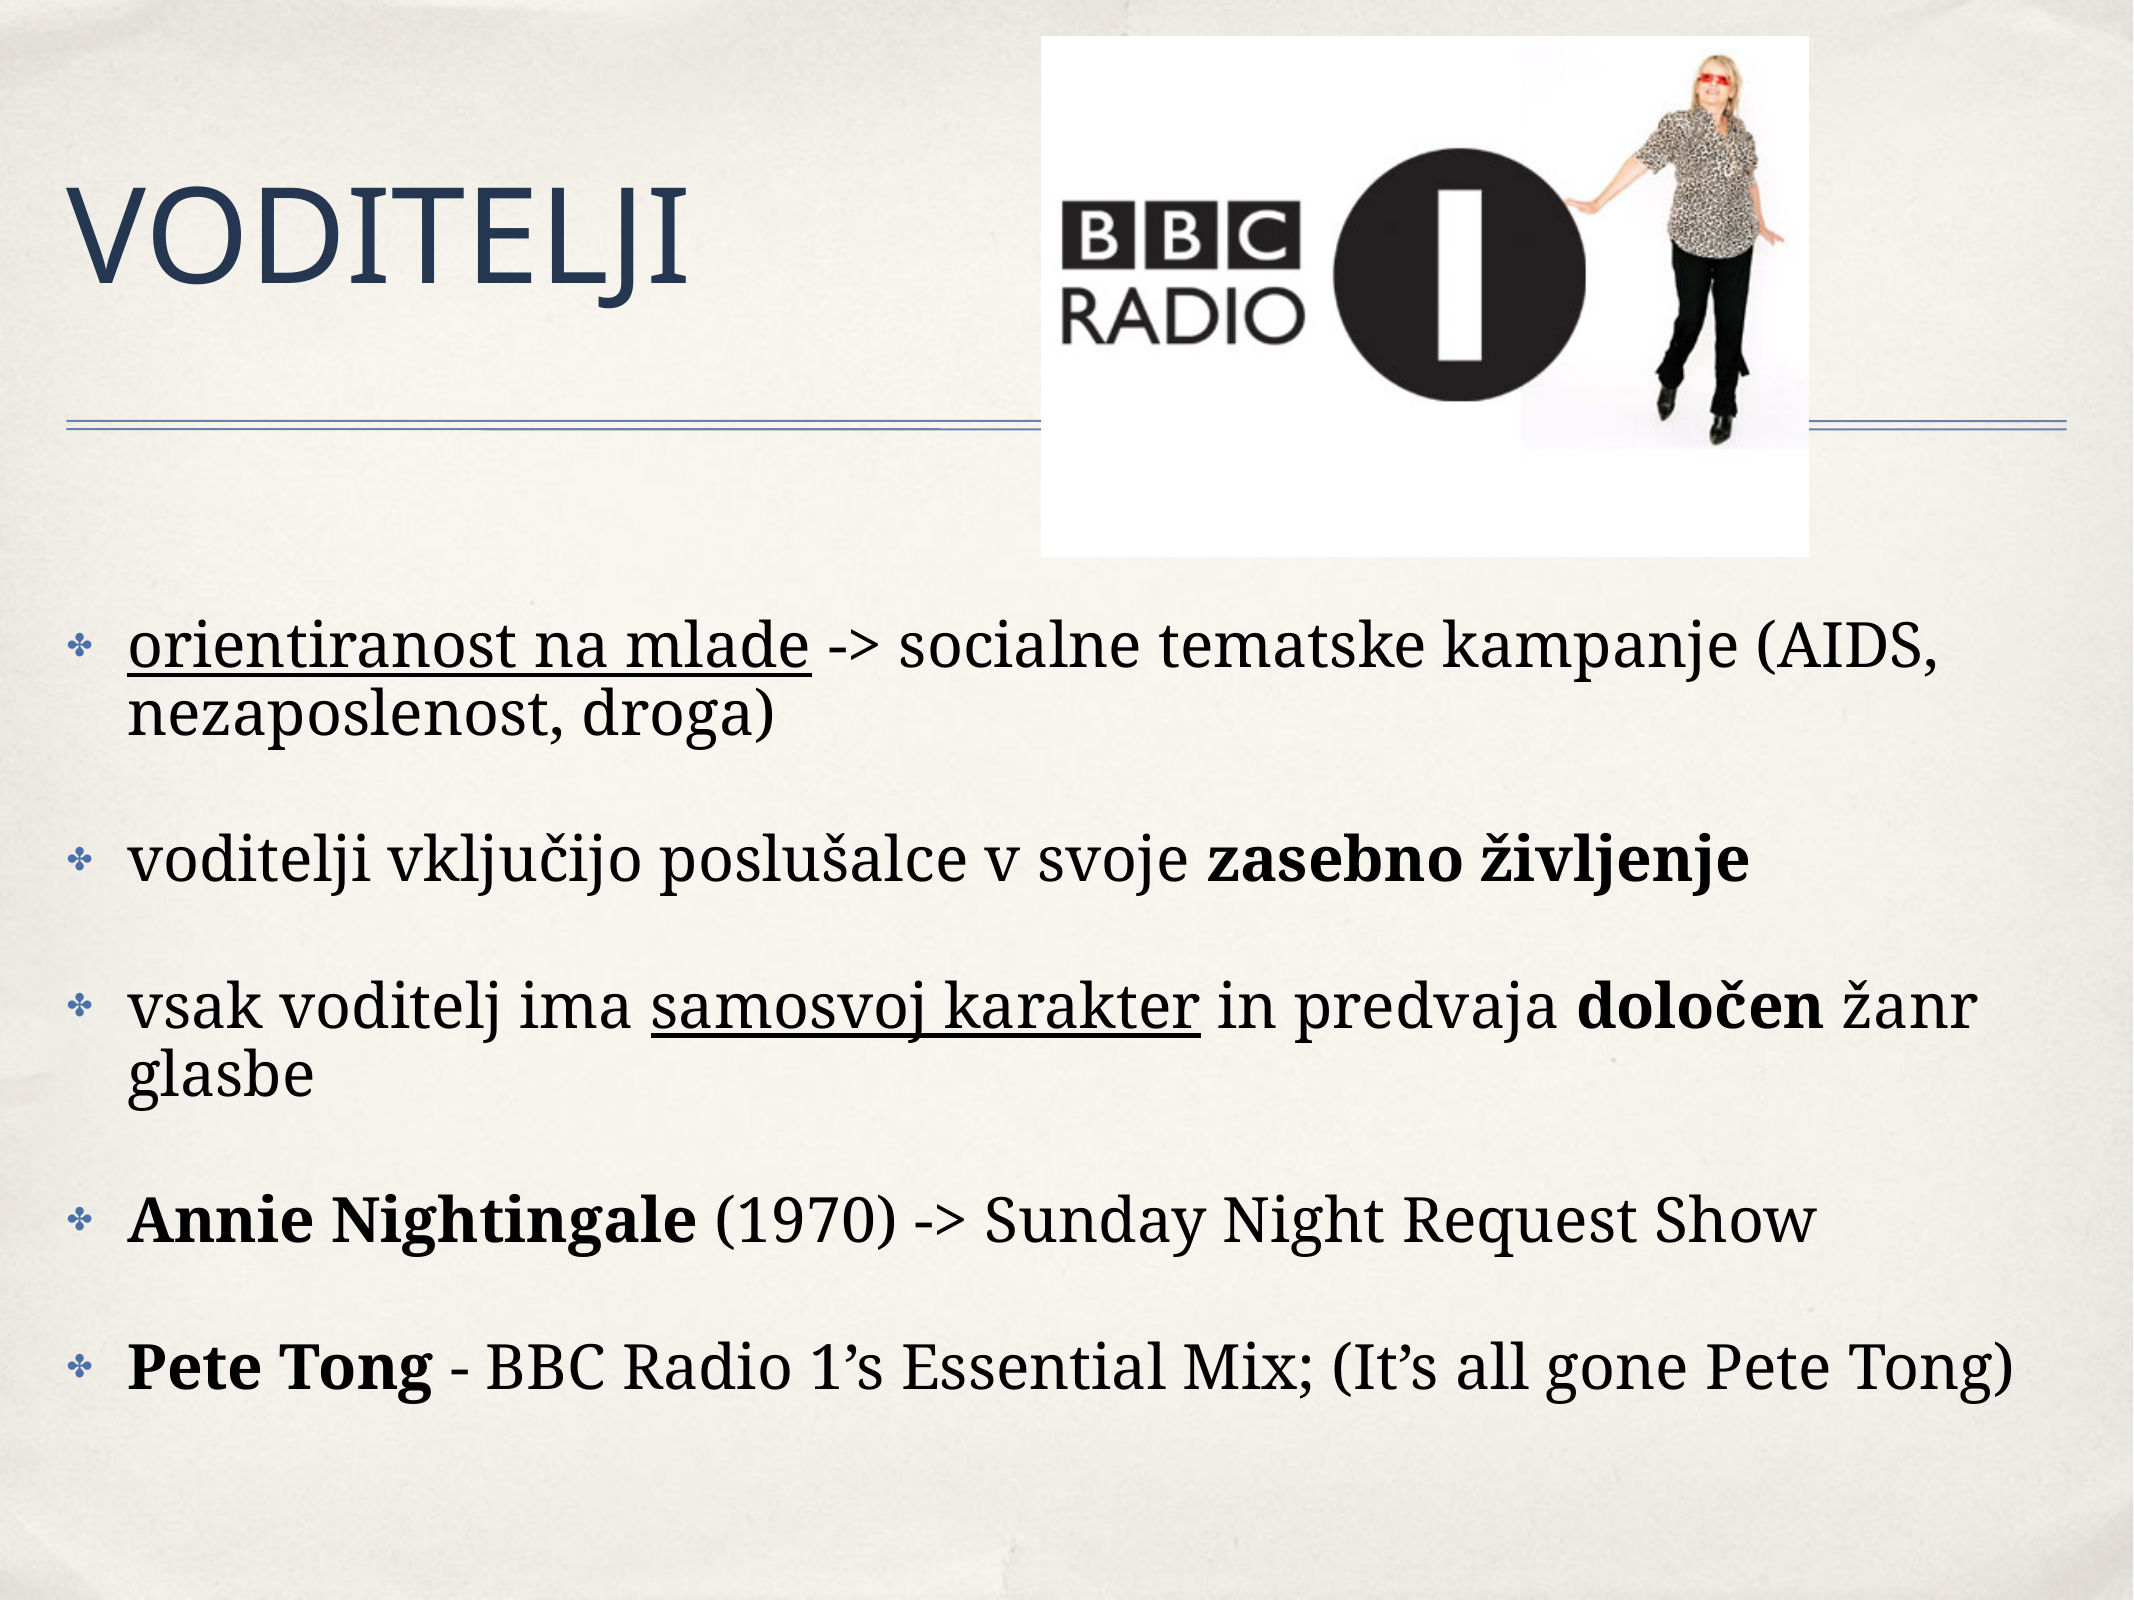

# VODITELJI
orientiranost na mlade -> socialne tematske kampanje (AIDS, nezaposlenost, droga)
voditelji vključijo poslušalce v svoje zasebno življenje
vsak voditelj ima samosvoj karakter in predvaja določen žanr glasbe
Annie Nightingale (1970) -> Sunday Night Request Show
Pete Tong - BBC Radio 1’s Essential Mix; (It’s all gone Pete Tong)